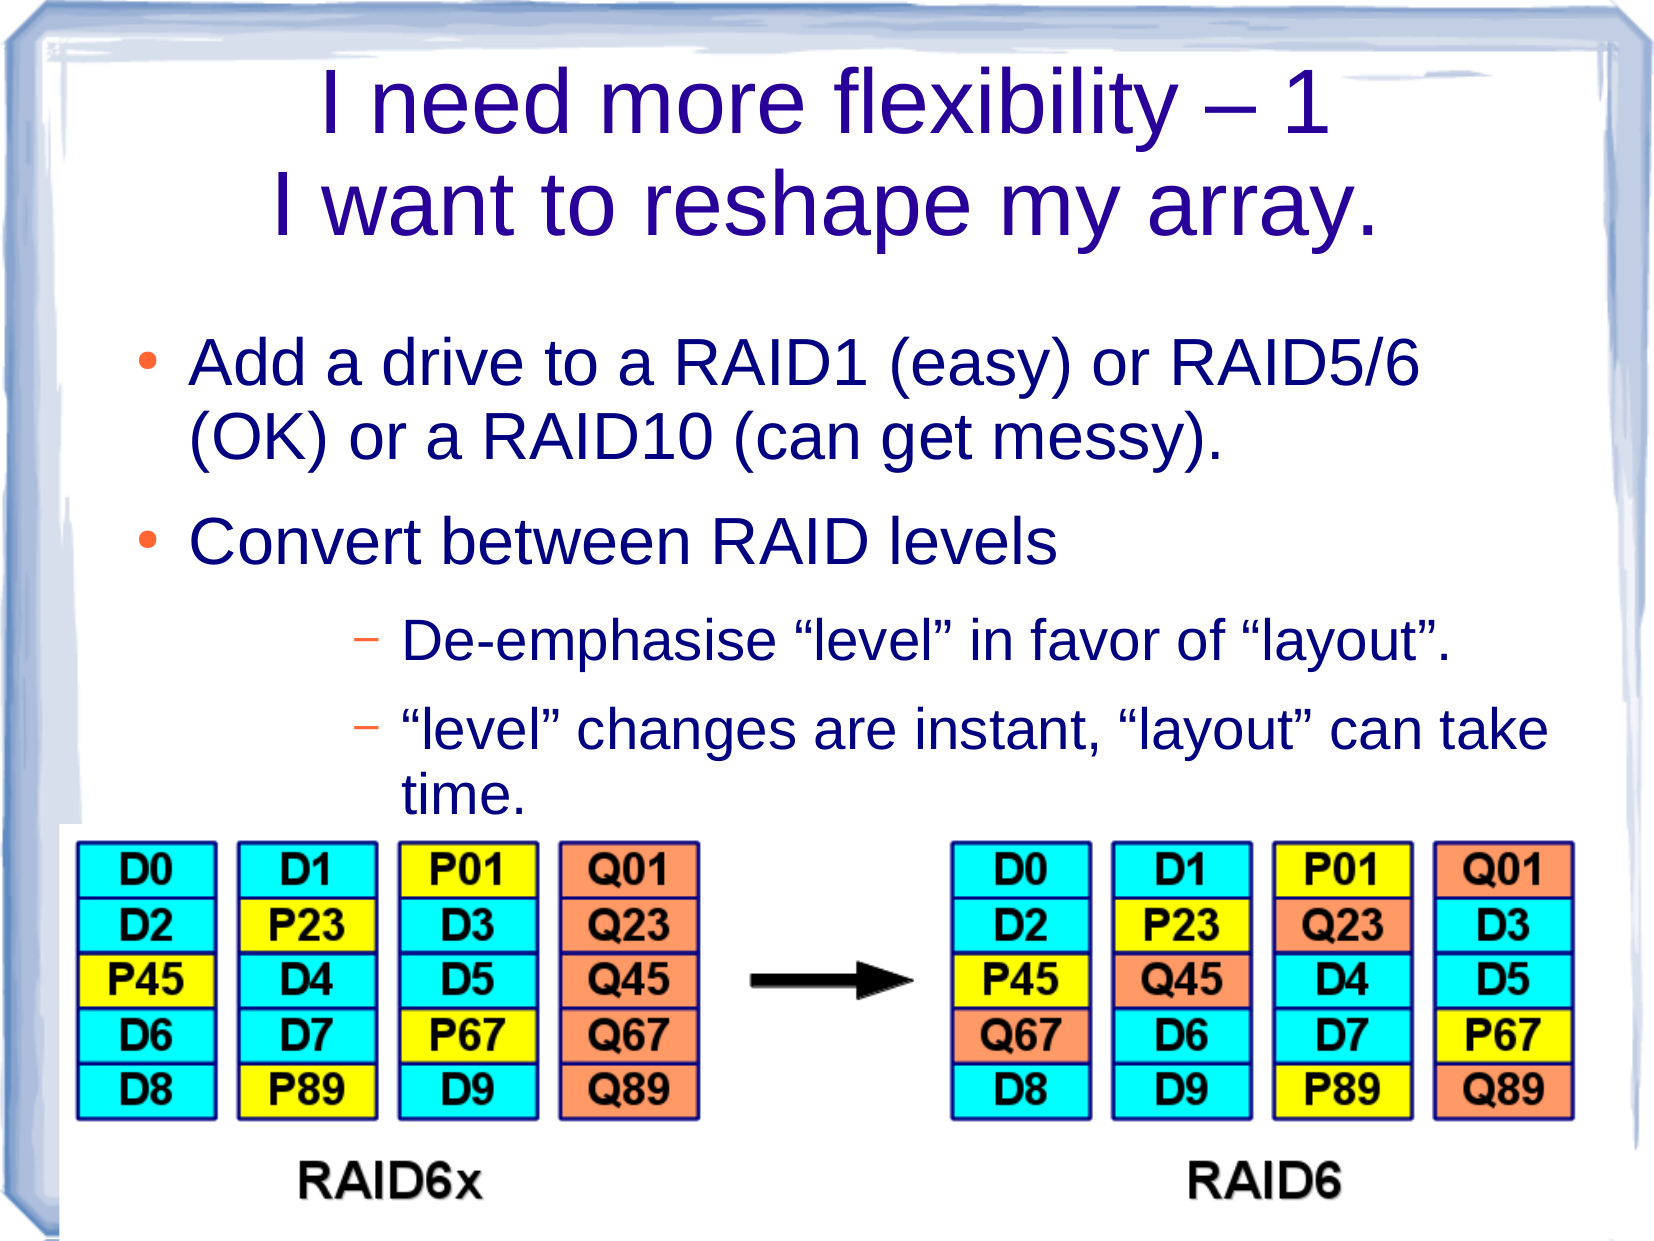

# I need more flexibility – 1 I want to reshape my array.
Add a drive to a RAID1 (easy) or RAID5/6 (OK) or a RAID10 (can get messy).
Convert between RAID levels
De-emphasise “level” in favor of “layout”.
“level” changes are instant, “layout” can take time.